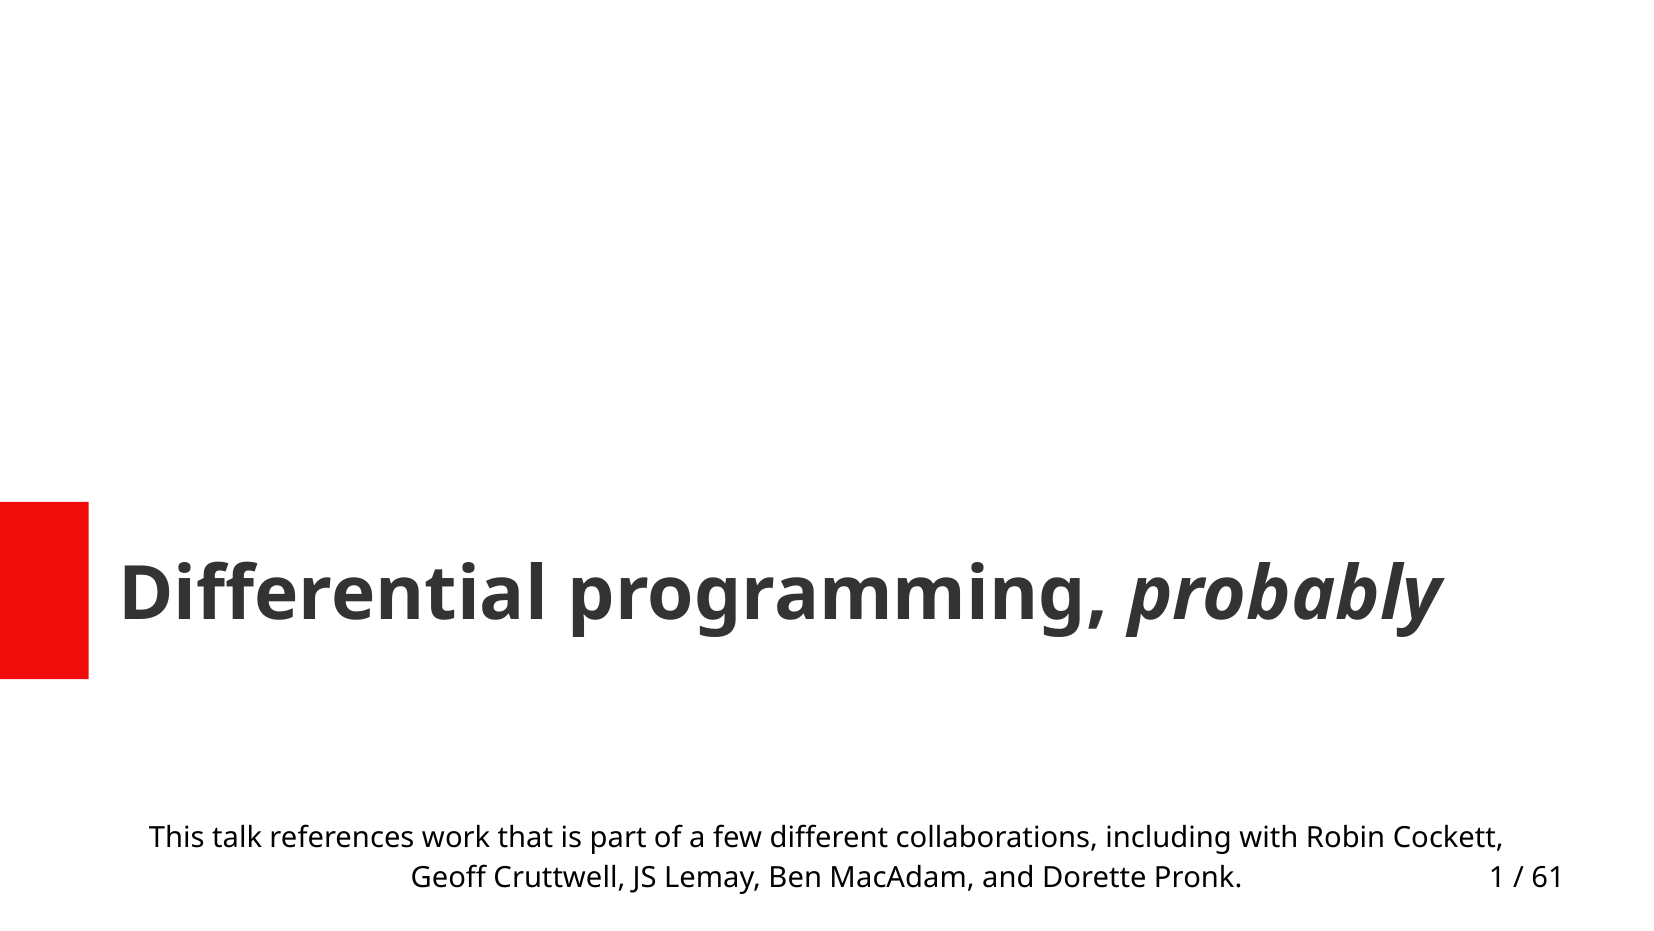

# Differential programming, probably
This talk references work that is part of a few different collaborations, including with Robin Cockett, Geoff Cruttwell, JS Lemay, Ben MacAdam, and Dorette Pronk.
1